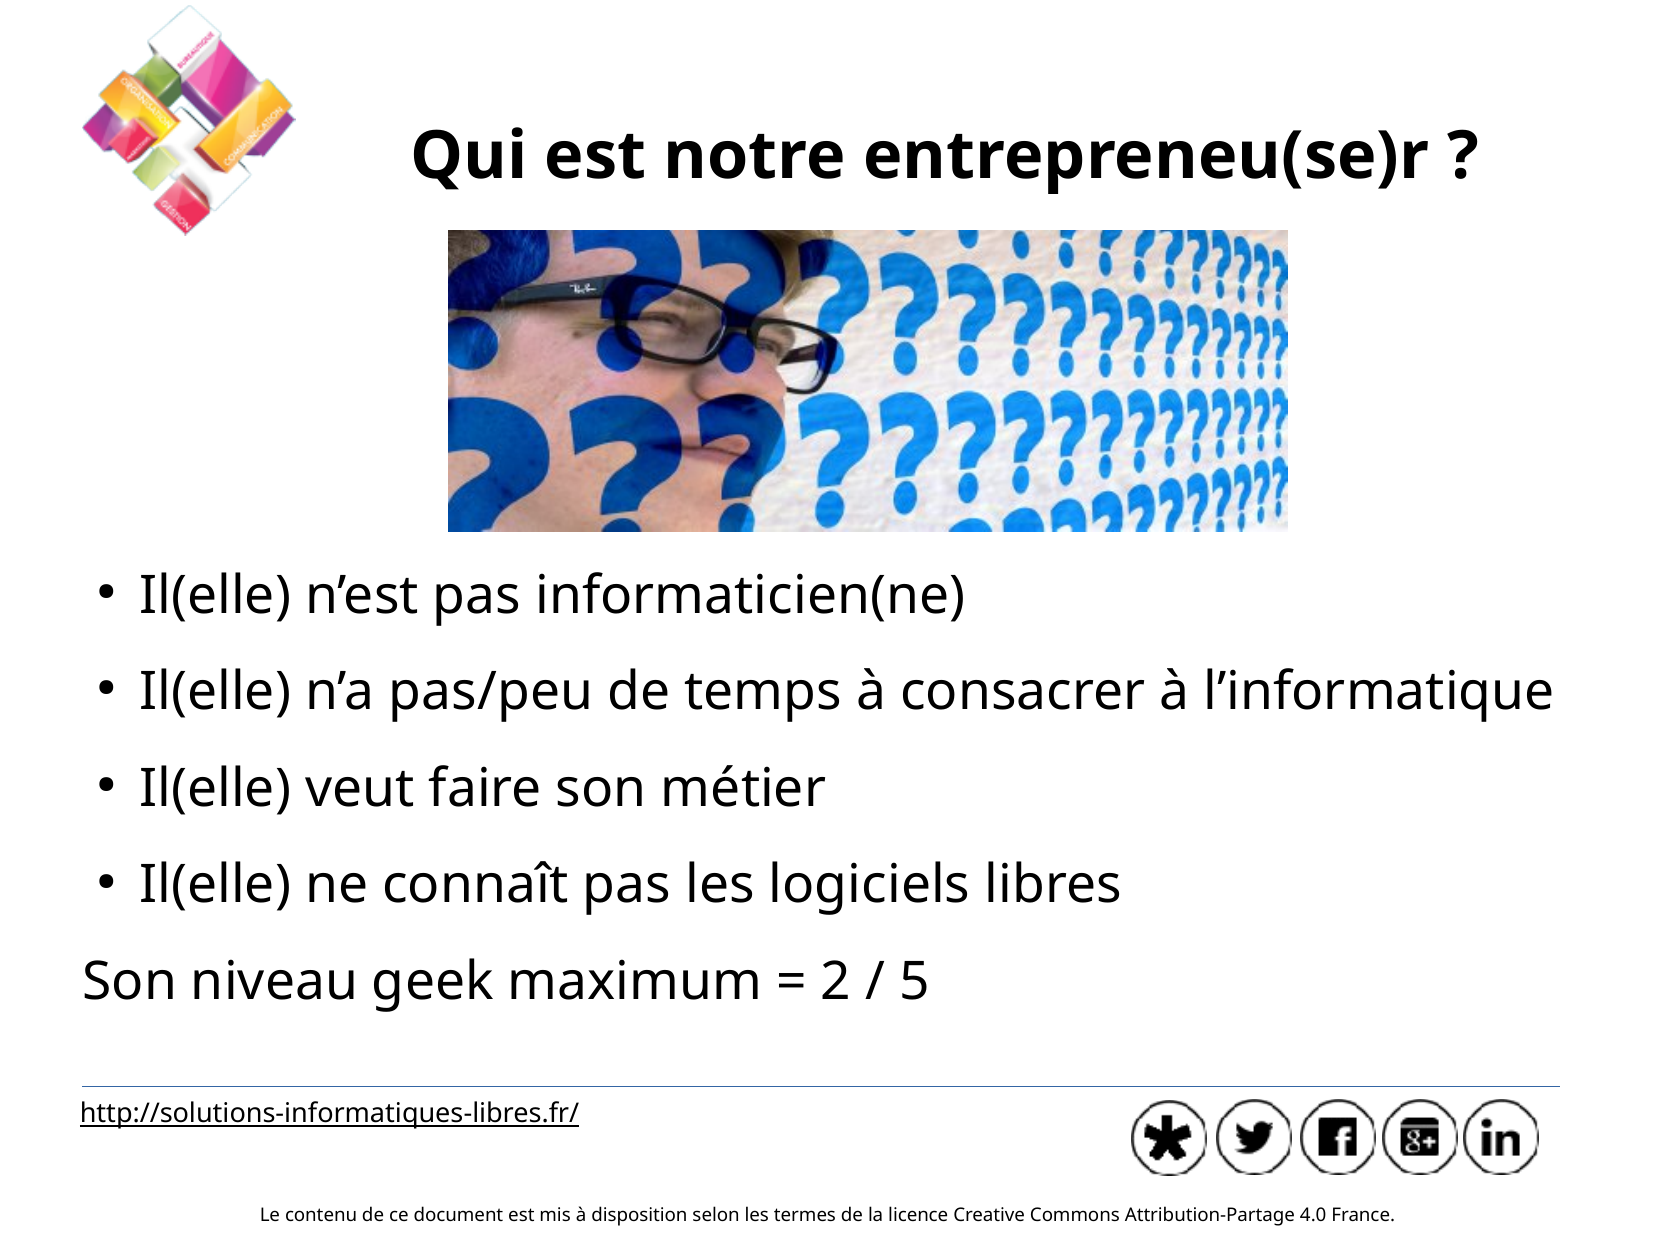

# Qui est notre entrepreneu(se)r ?
Il(elle) n’est pas informaticien(ne)
Il(elle) n’a pas/peu de temps à consacrer à l’informatique
Il(elle) veut faire son métier
Il(elle) ne connaît pas les logiciels libres
Son niveau geek maximum = 2 / 5